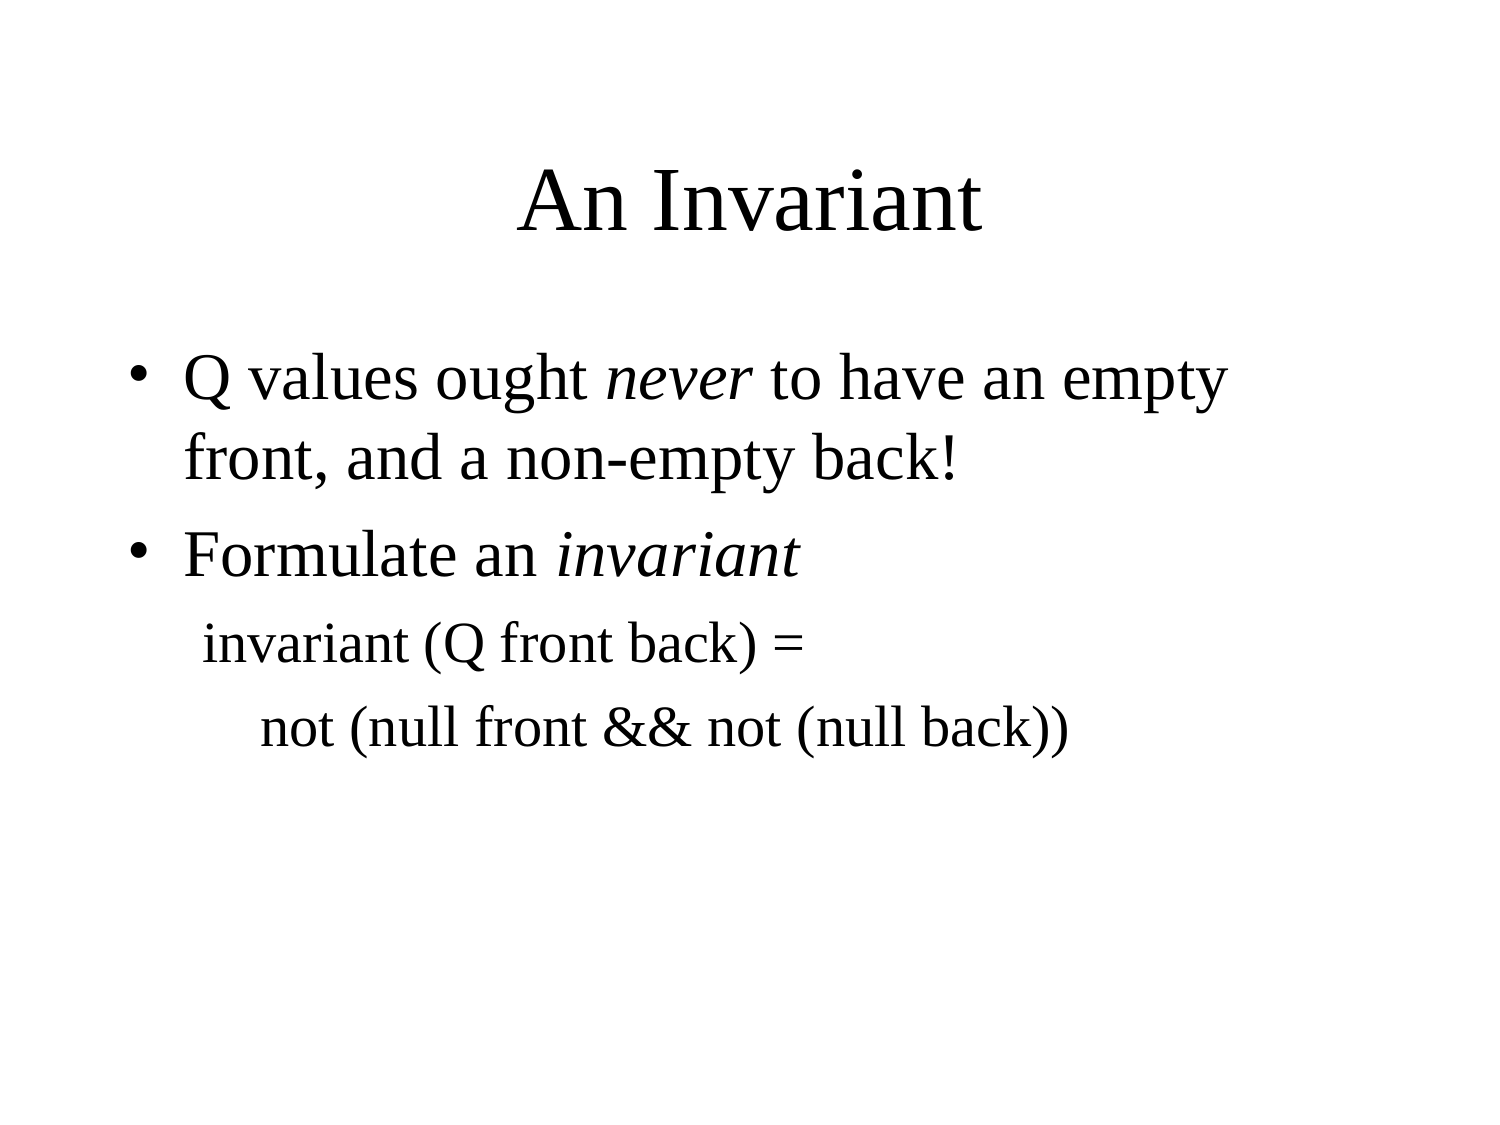

# An Invariant
Q values ought never to have an empty front, and a non-empty back!
Formulate an invariant
invariant (Q front back) =
 not (null front && not (null back))